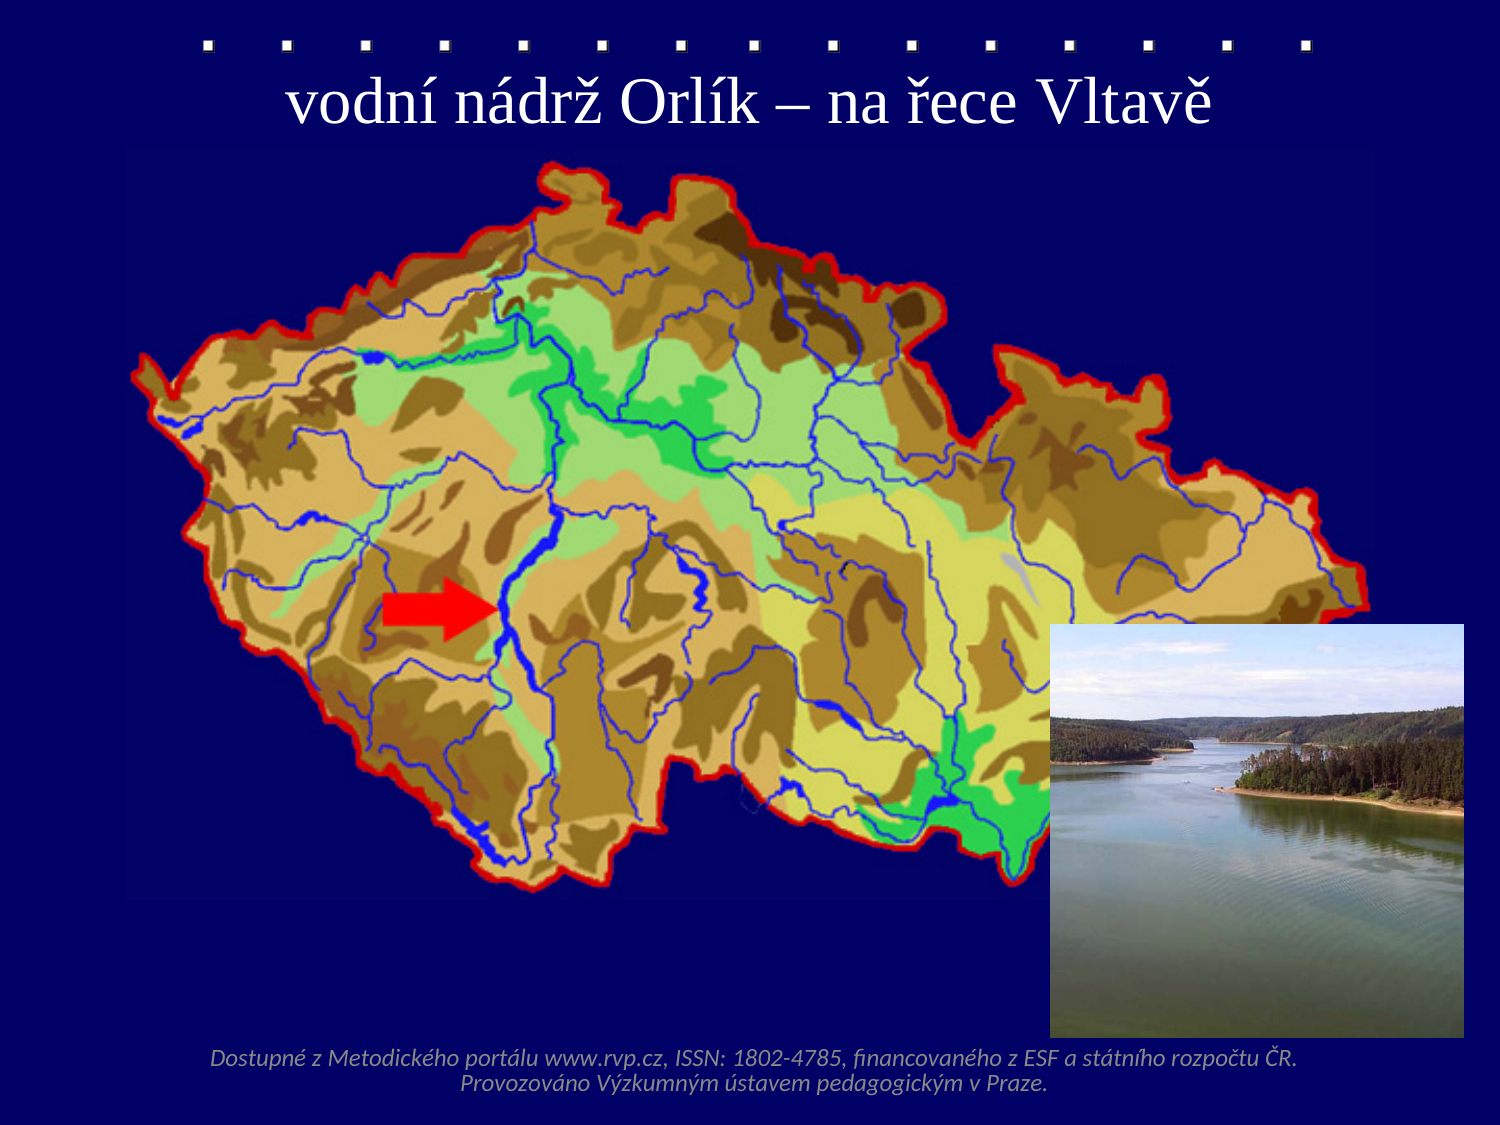

vodní nádrž Orlík – na řece Vltavě
# nádrž Orlík